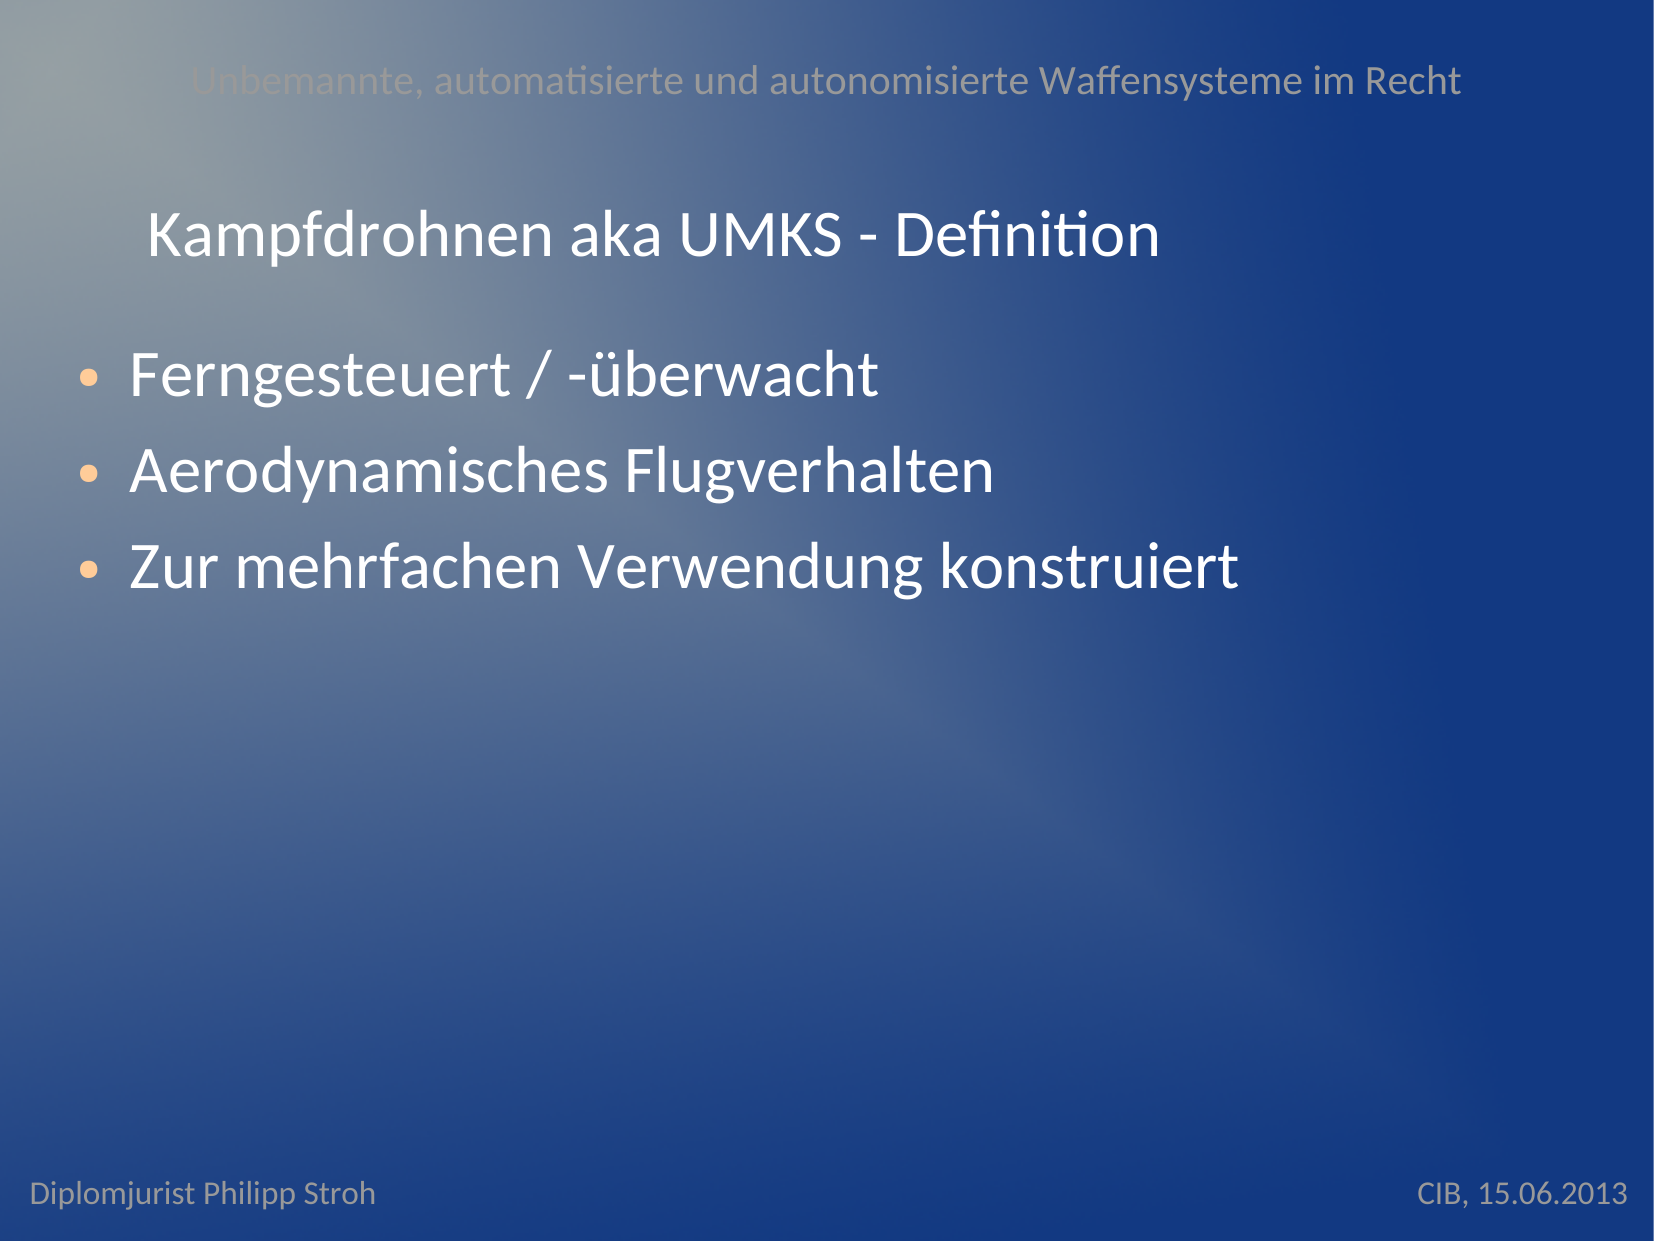

# Unbemannte, automatisierte und autonomisierte Waffensysteme im Recht
Kampfdrohnen aka UMKS - Definition
Ferngesteuert / -überwacht
Aerodynamisches Flugverhalten
Zur mehrfachen Verwendung konstruiert
Diplomjurist Philipp Stroh
CIB, 15.06.2013